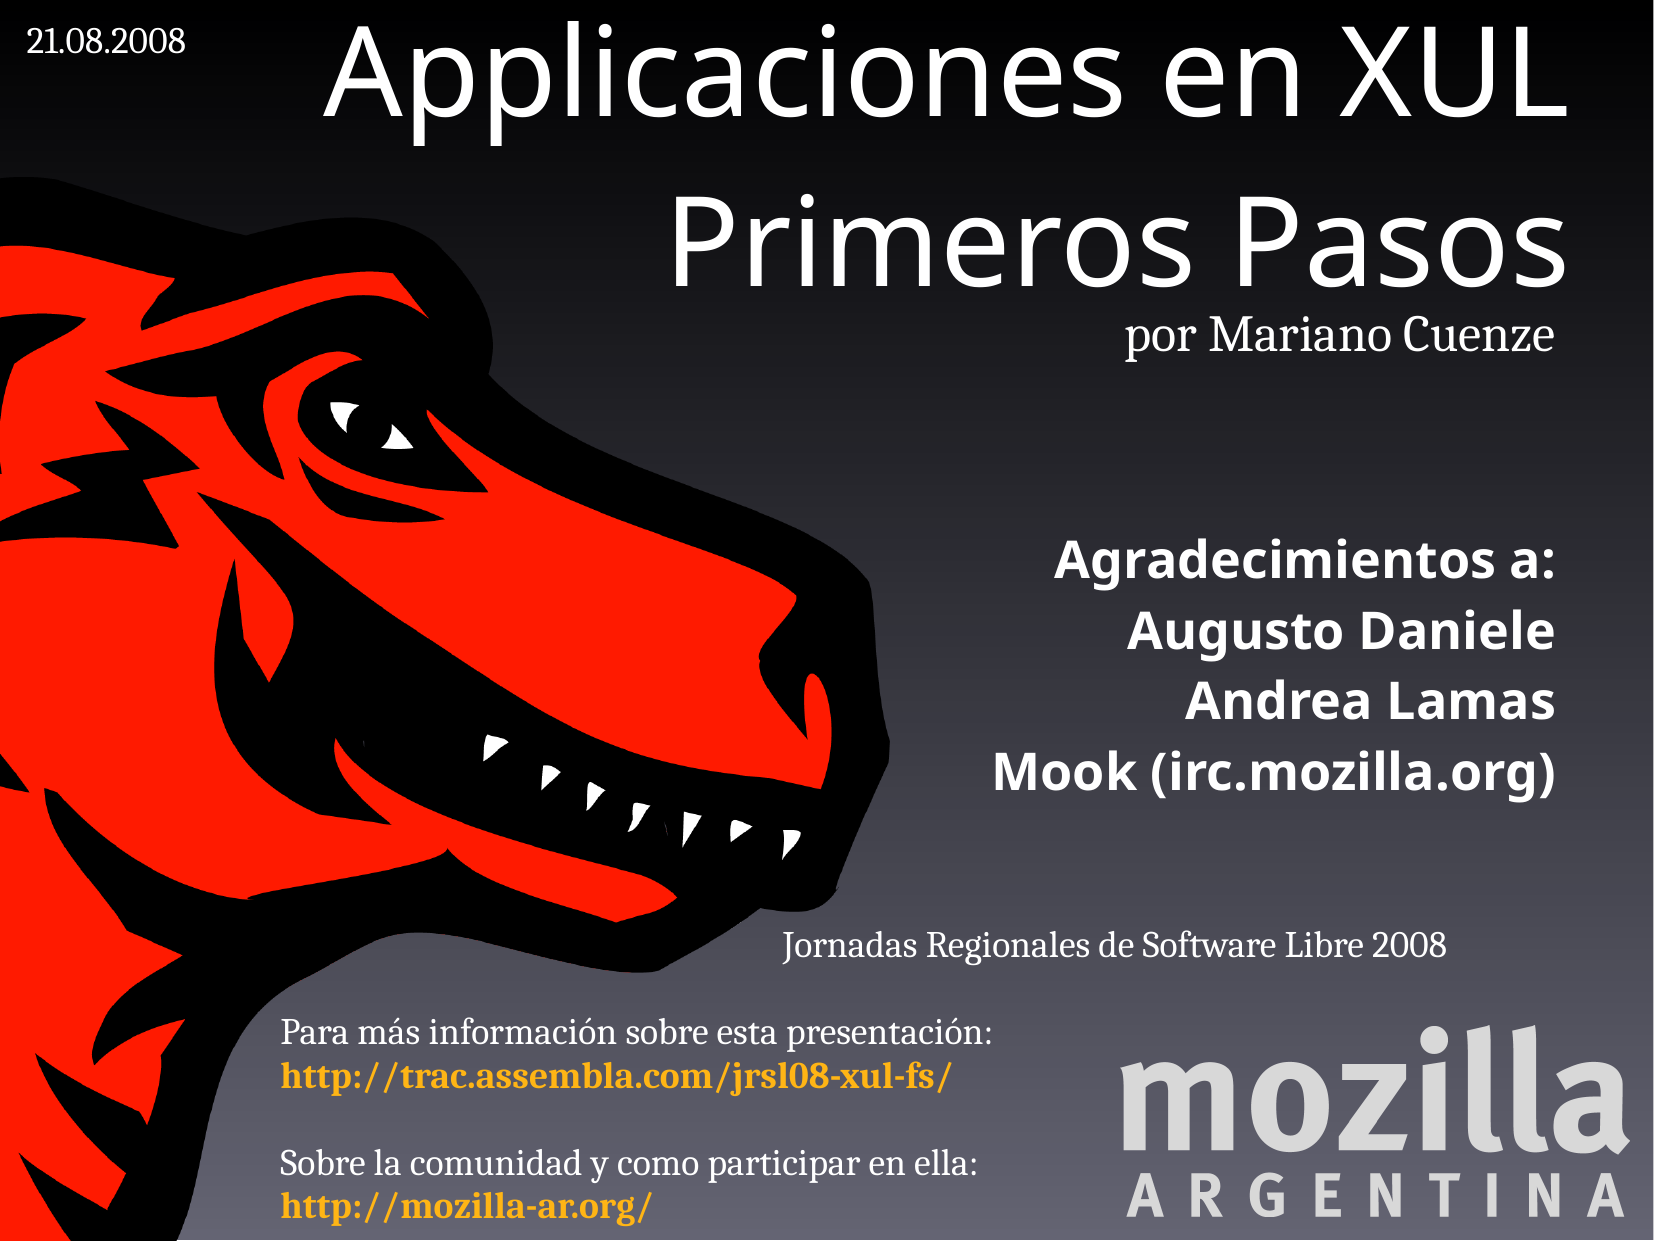

# Applicaciones en XUL Primeros Pasos
21.08.2008
por Mariano Cuenze
Agradecimientos a:
Augusto Daniele
Andrea Lamas
Mook (irc.mozilla.org)
Jornadas Regionales de Software Libre 2008
Para más información sobre esta presentación:
http://trac.assembla.com/jrsl08-xul-fs/
Sobre la comunidad y como participar en ella:
http://mozilla-ar.org/